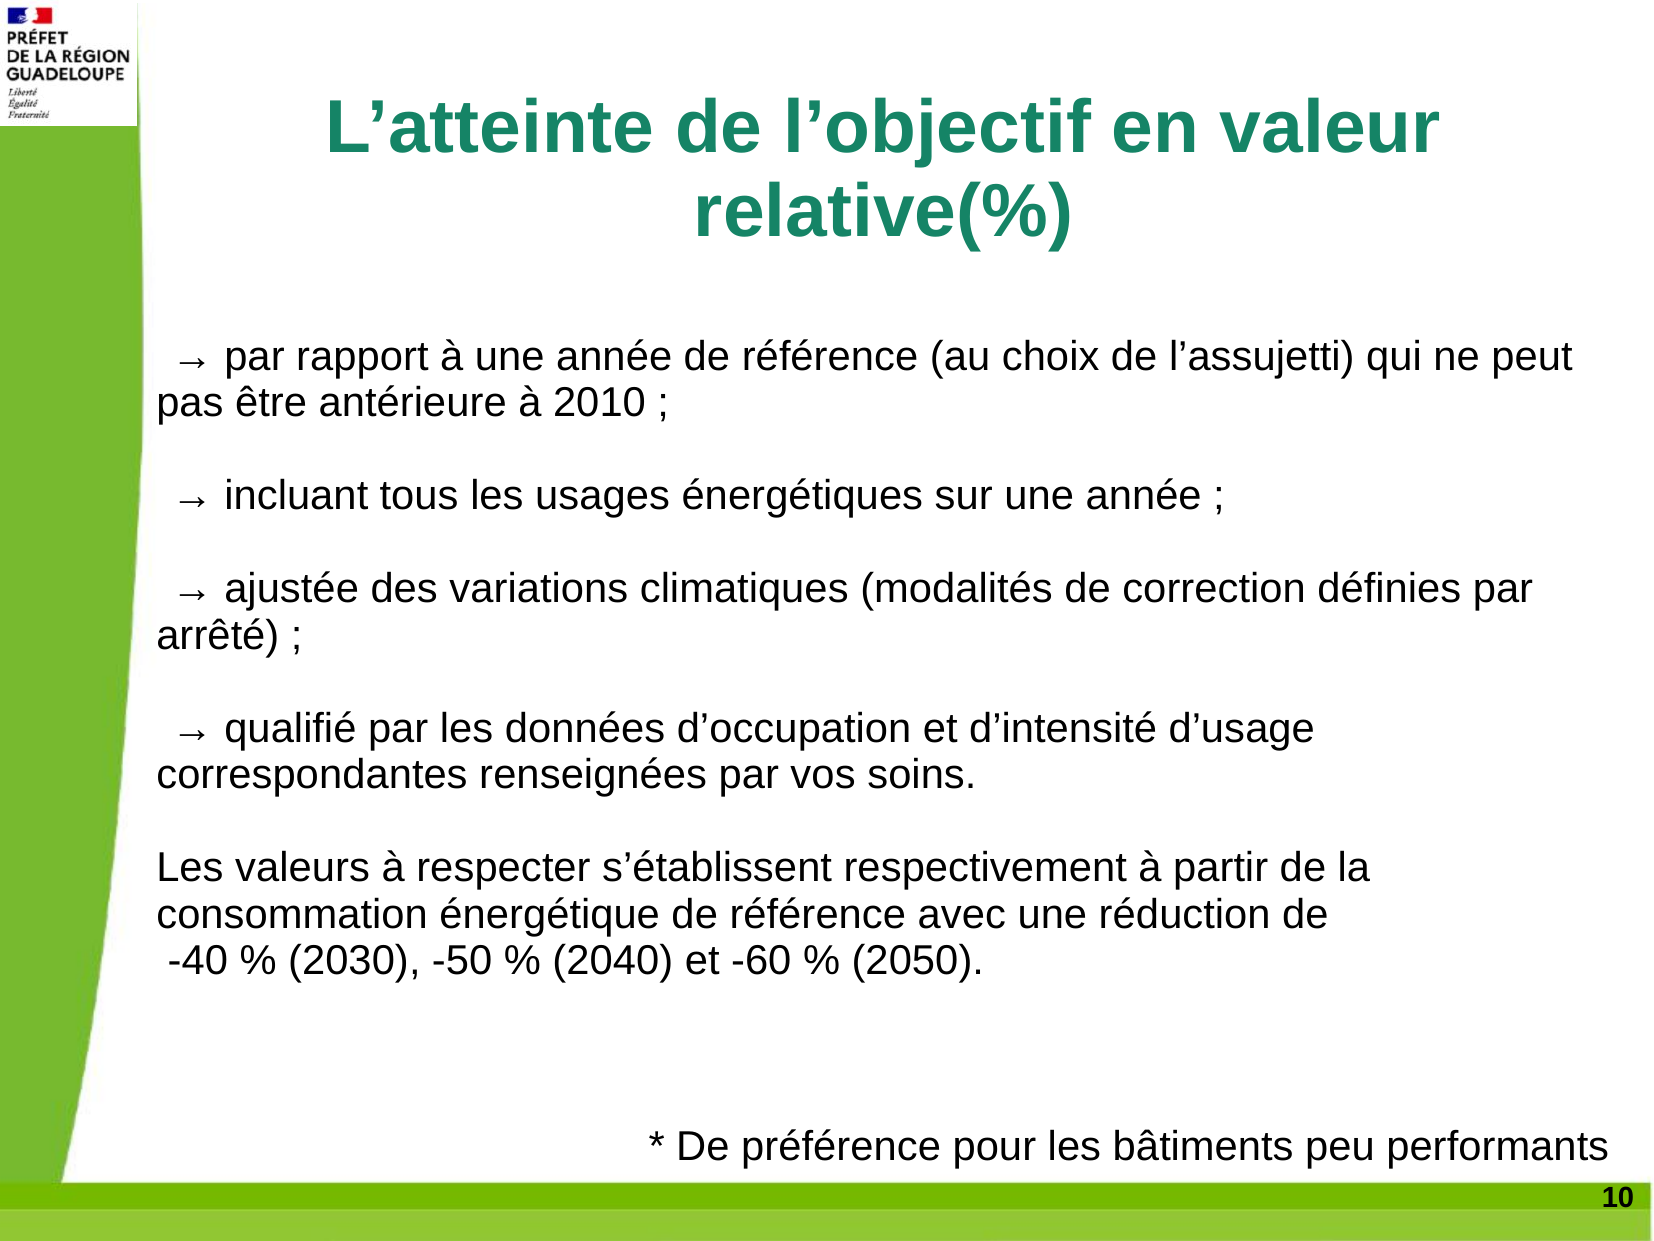

# L’atteinte de l’objectif en valeur relative(%)
→ par rapport à une année de référence (au choix de l’assujetti) qui ne peut pas être antérieure à 2010 ;
→ incluant tous les usages énergétiques sur une année ;
→ ajustée des variations climatiques (modalités de correction définies par arrêté) ;
→ qualifié par les données d’occupation et d’intensité d’usage correspondantes renseignées par vos soins.
Les valeurs à respecter s’établissent respectivement à partir de la consommation énergétique de référence avec une réduction de
 -40 % (2030), -50 % (2040) et -60 % (2050).
* De préférence pour les bâtiments peu performants